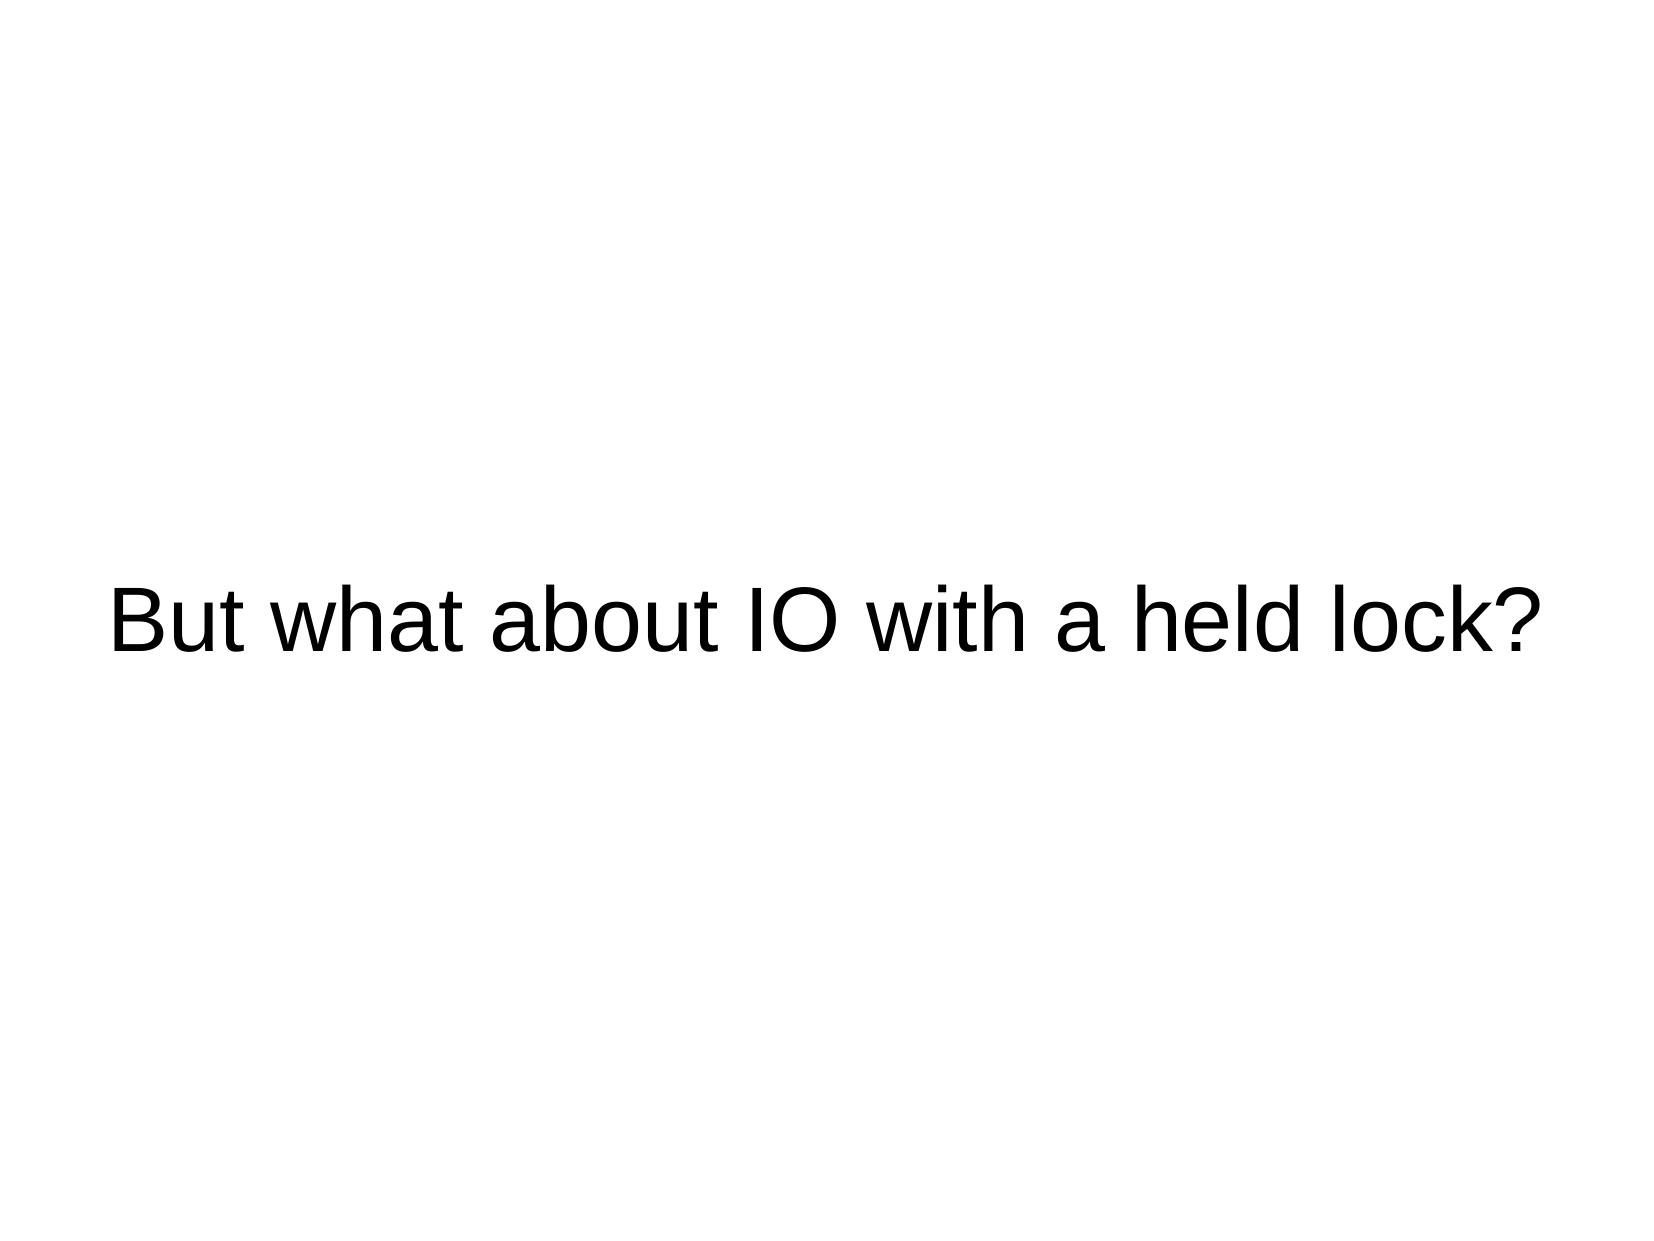

# But what about IO with a held lock?